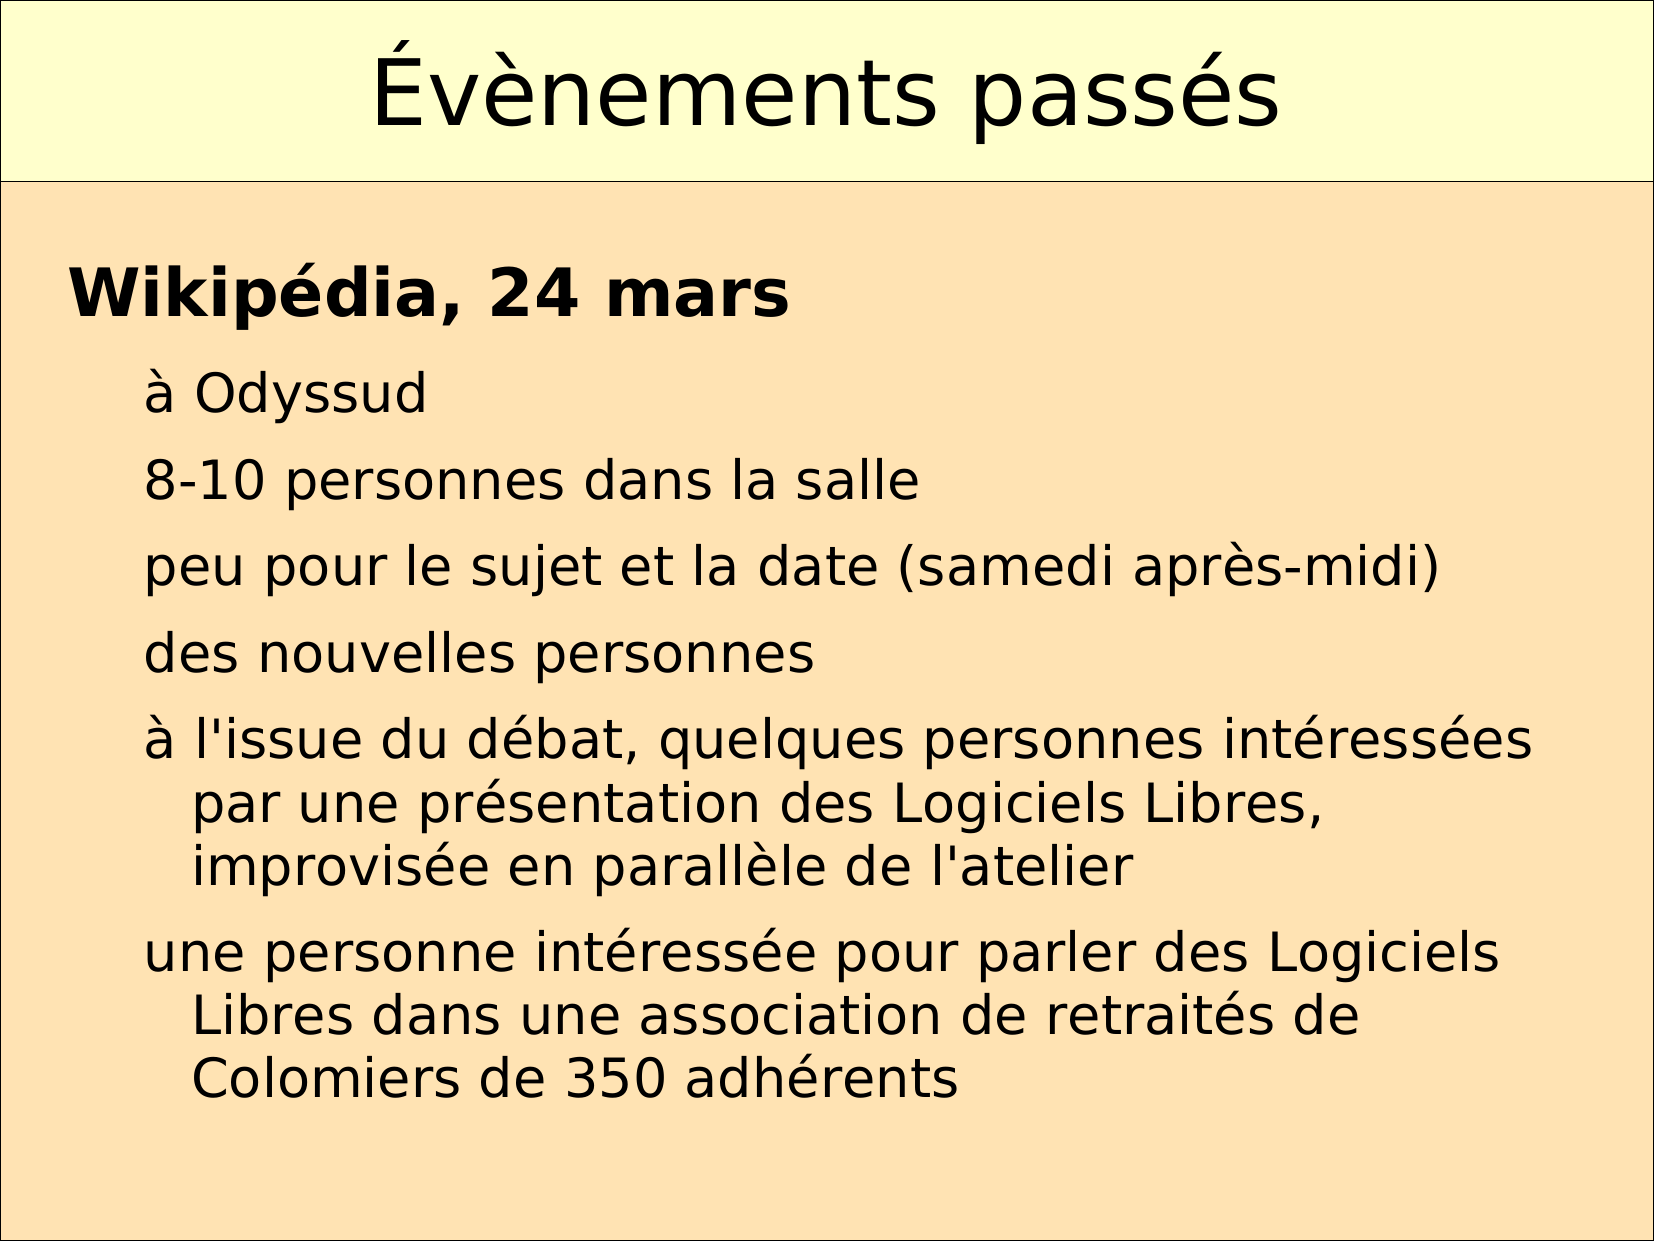

# Évènements passés
Wikipédia, 24 mars
à Odyssud
8-10 personnes dans la salle
peu pour le sujet et la date (samedi après-midi)
des nouvelles personnes
à l'issue du débat, quelques personnes intéressées par une présentation des Logiciels Libres, improvisée en parallèle de l'atelier
une personne intéressée pour parler des Logiciels Libres dans une association de retraités de Colomiers de 350 adhérents